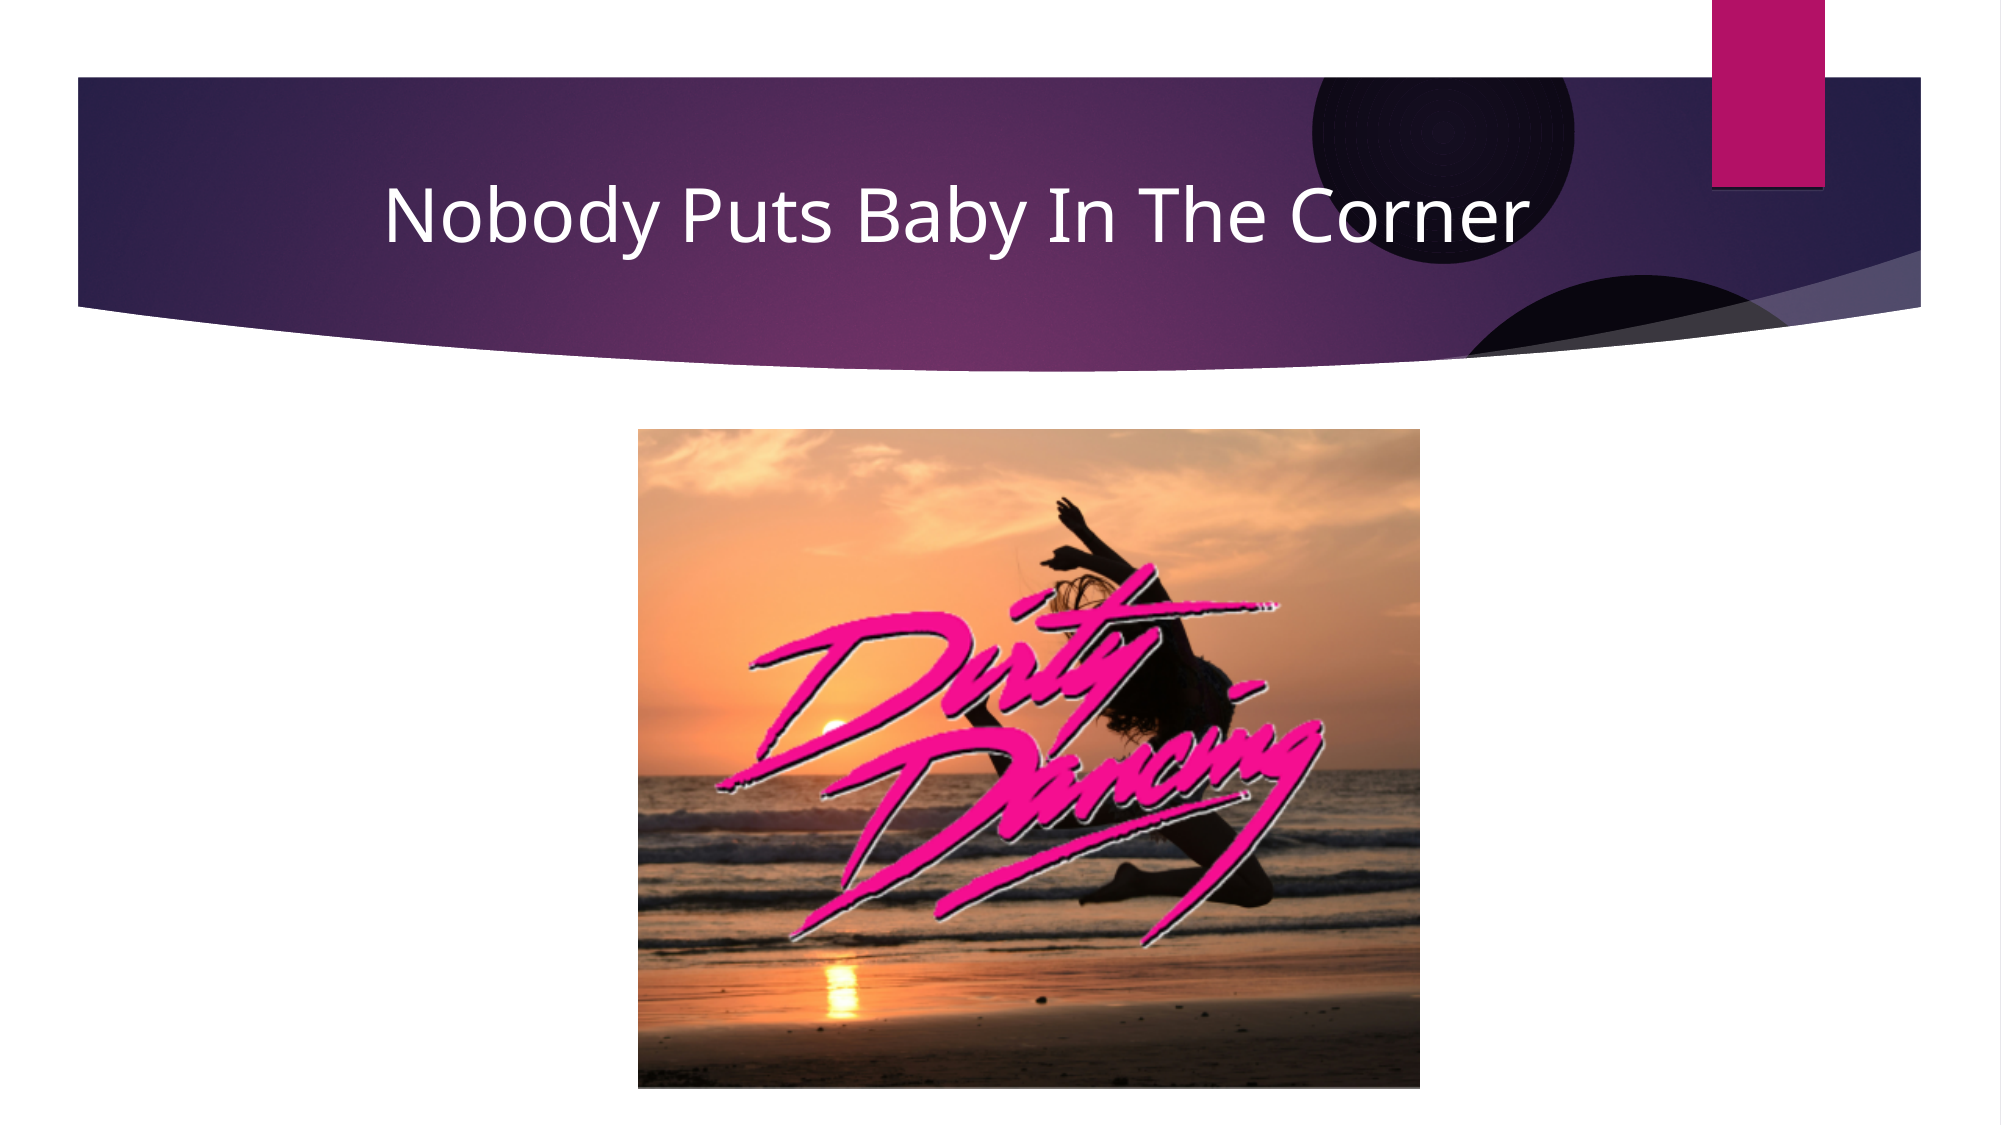

# Nobody Puts Baby In The Corner